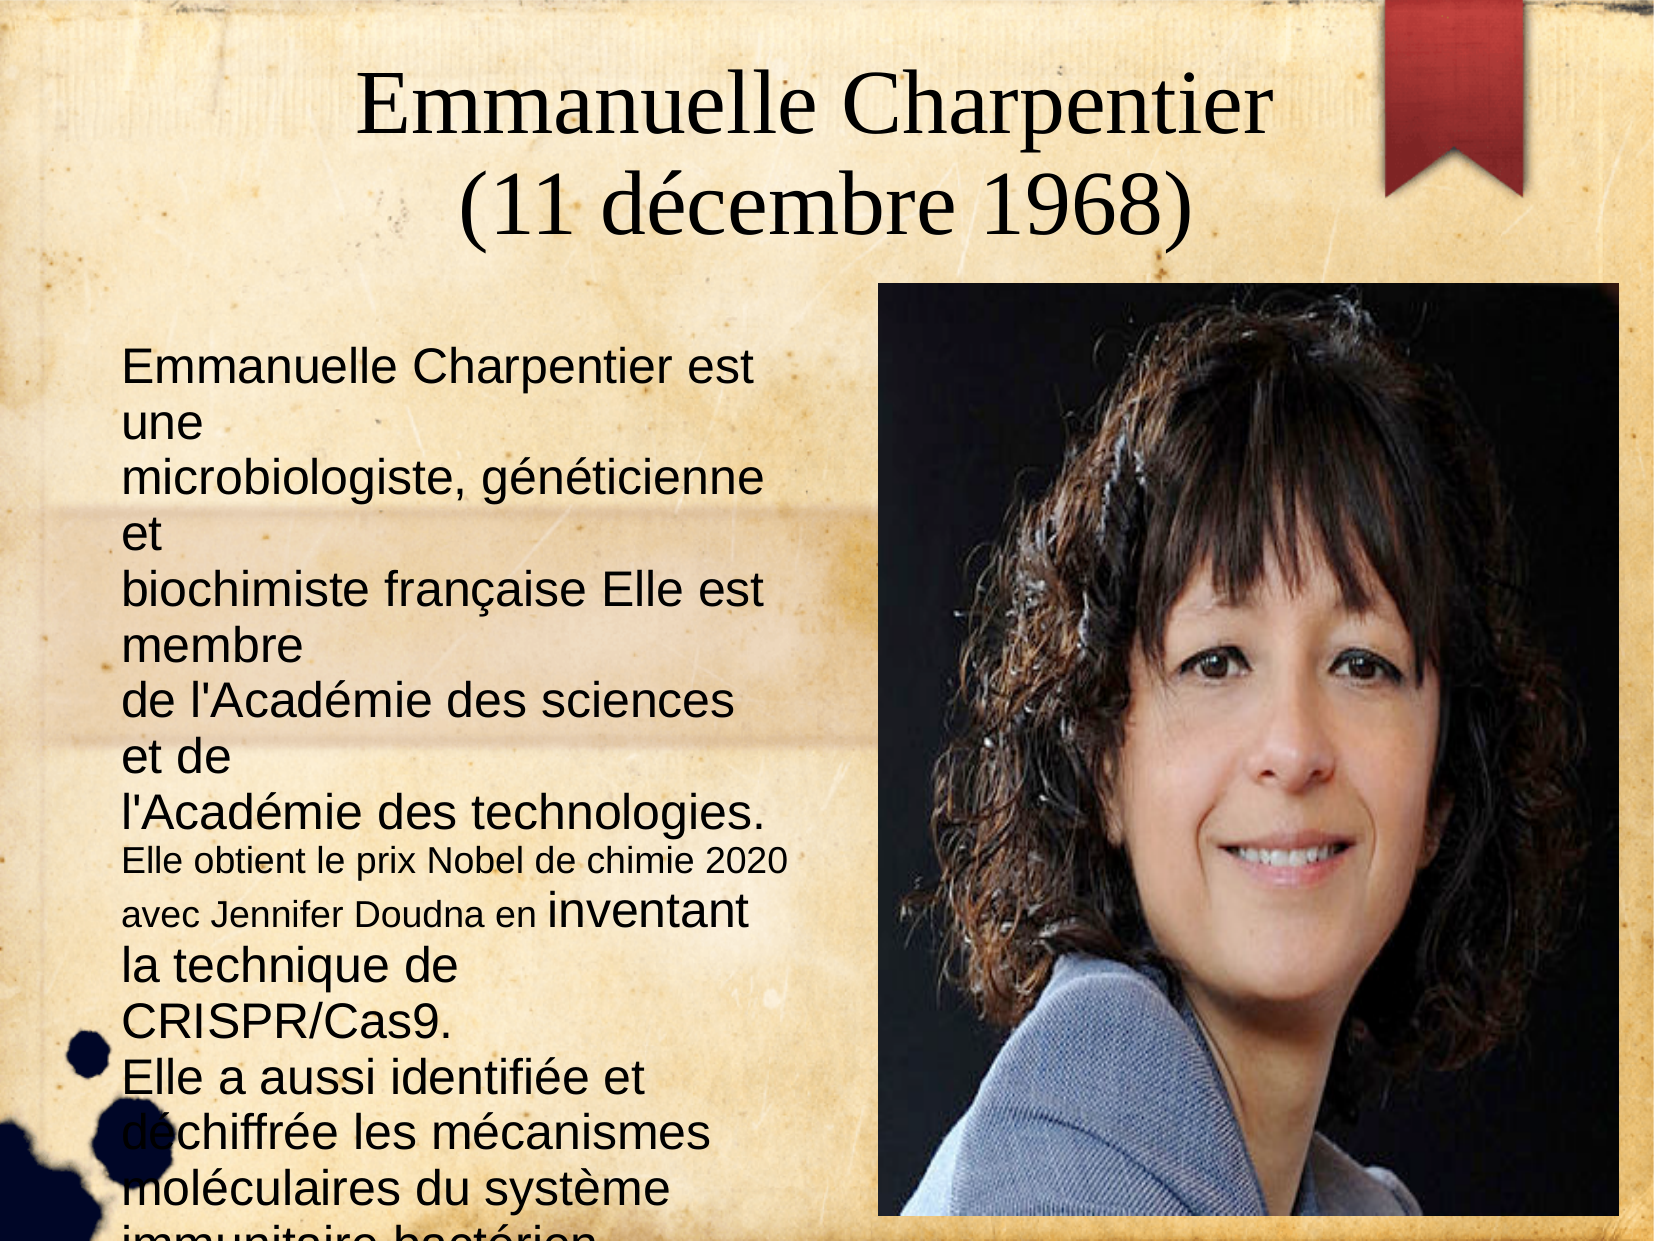

# Emmanuelle Charpentier (11 décembre 1968)
Emmanuelle Charpentier est une
microbiologiste, généticienne et
biochimiste française Elle est membre
de l'Académie des sciences et de
l'Académie des technologies.
Elle obtient le prix Nobel de chimie 2020 avec Jennifer Doudna en inventant la technique de CRISPR/Cas9.
Elle a aussi identifiée et déchiffrée les mécanismes moléculaires du système immunitaire bactérien.